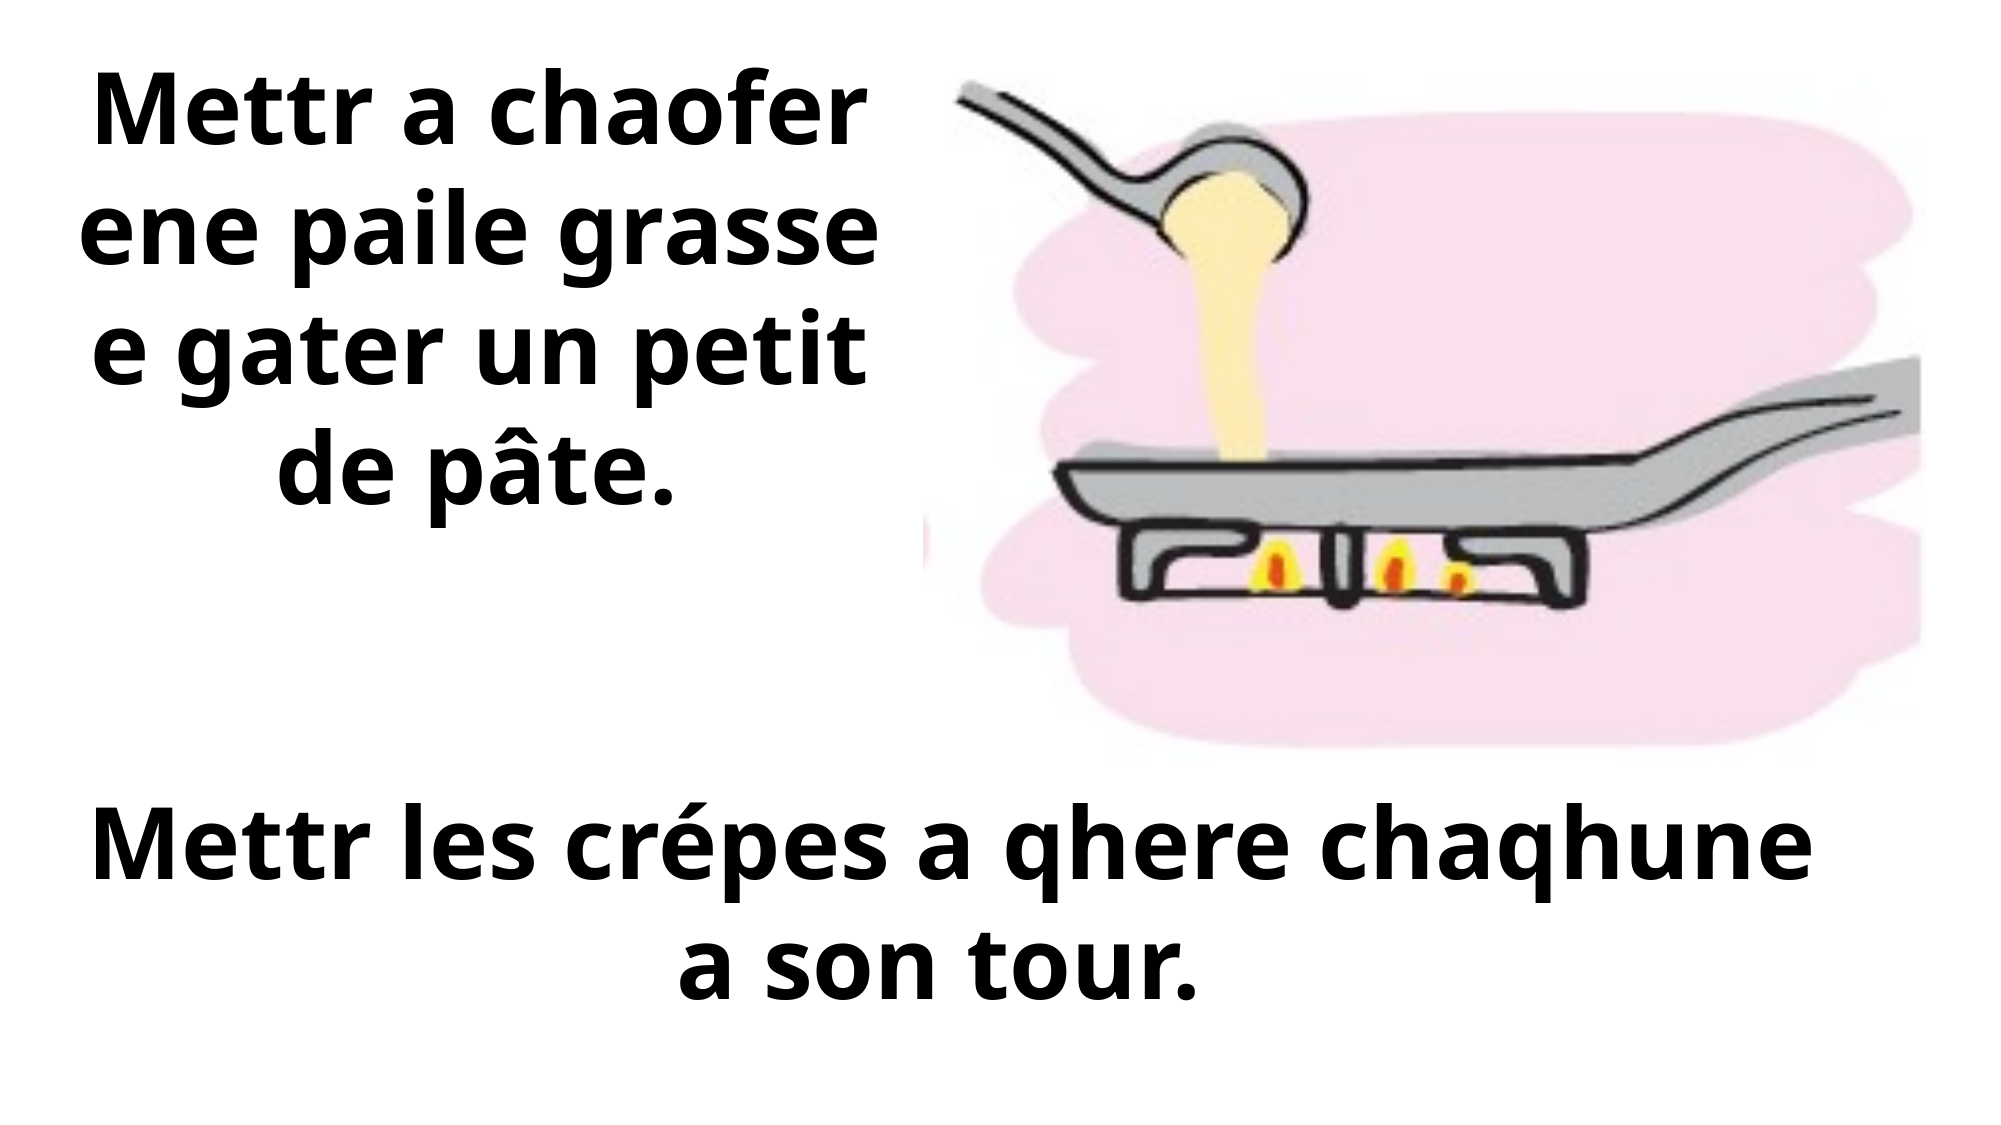

Mettr a chaofer ene paile grasse e gater un petit de pâte.
Mettr les crépes a qhere chaqhune a son tour.